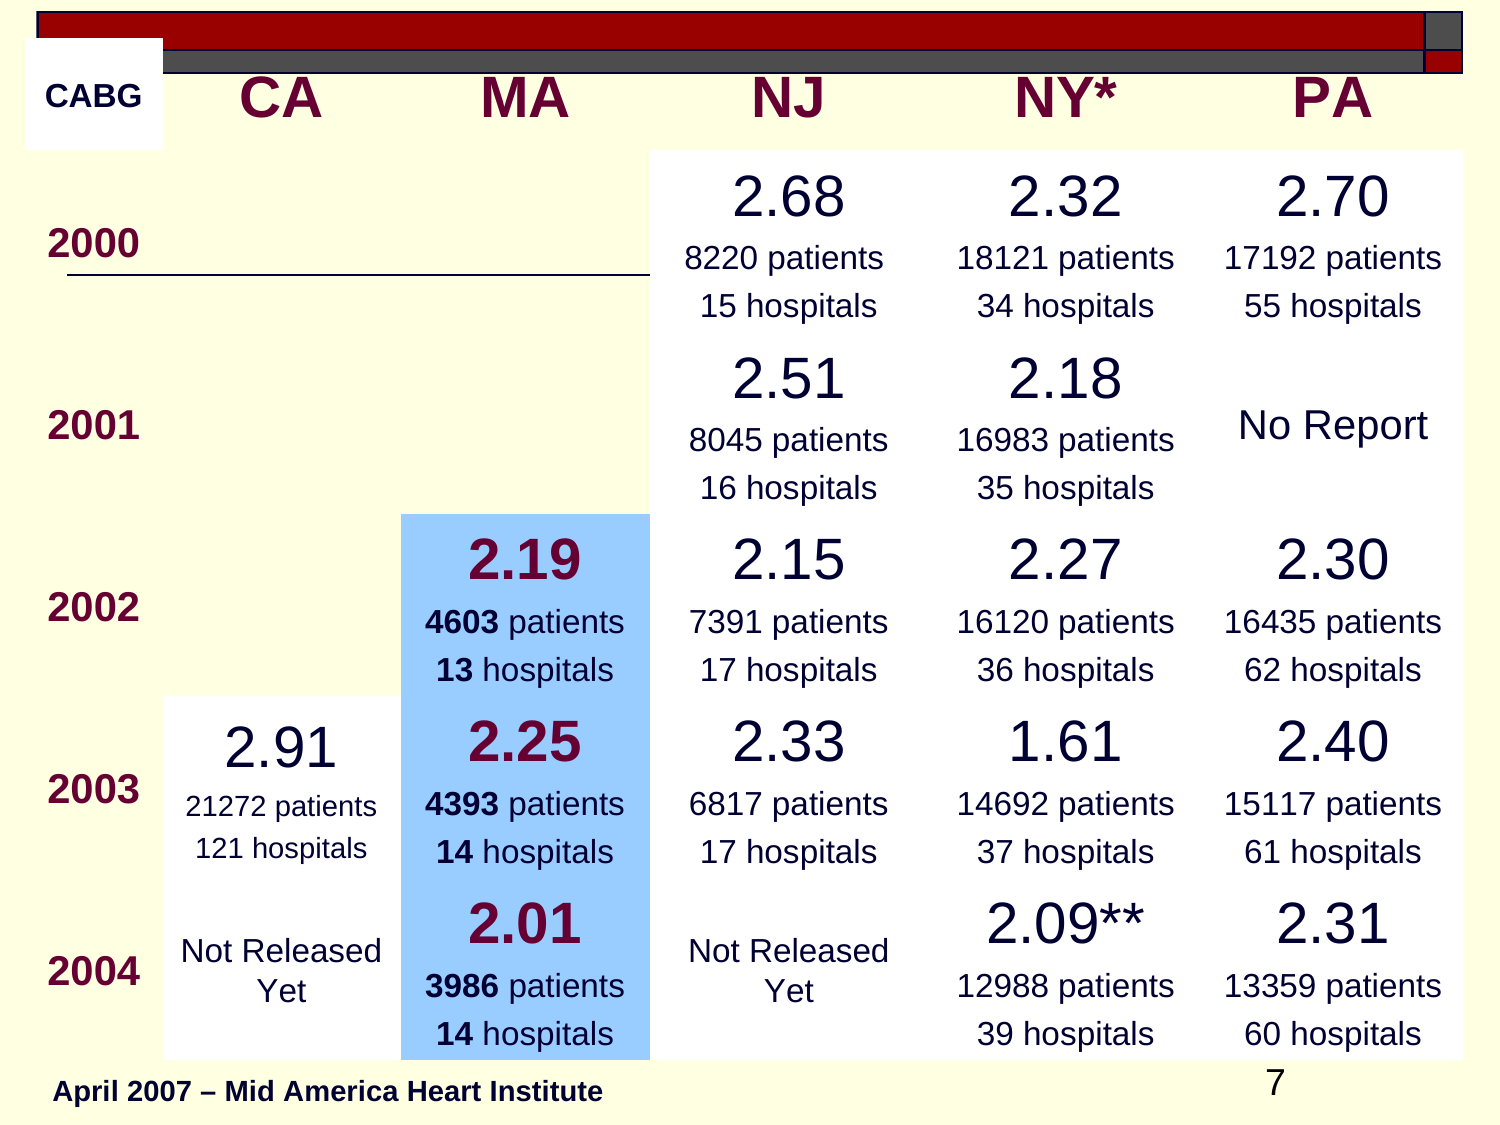

| CABG | CA | MA | NJ | NY\* | PA |
| --- | --- | --- | --- | --- | --- |
| 2000 | | | 2.68 8220 patients 15 hospitals | 2.32 18121 patients 34 hospitals | 2.70 17192 patients 55 hospitals |
| 2001 | | | 2.51 8045 patients 16 hospitals | 2.18 16983 patients 35 hospitals | No Report |
| 2002 | | 2.19 4603 patients 13 hospitals | 2.15 7391 patients 17 hospitals | 2.27 16120 patients 36 hospitals | 2.30 16435 patients 62 hospitals |
| 2003 | 2.91 21272 patients 121 hospitals | 2.25 4393 patients 14 hospitals | 2.33 6817 patients 17 hospitals | 1.61 14692 patients 37 hospitals | 2.40 15117 patients 61 hospitals |
| 2004 | Not Released Yet | 2.01 3986 patients 14 hospitals | Not Released Yet | 2.09\*\* 12988 patients 39 hospitals | 2.31 13359 patients 60 hospitals |
7